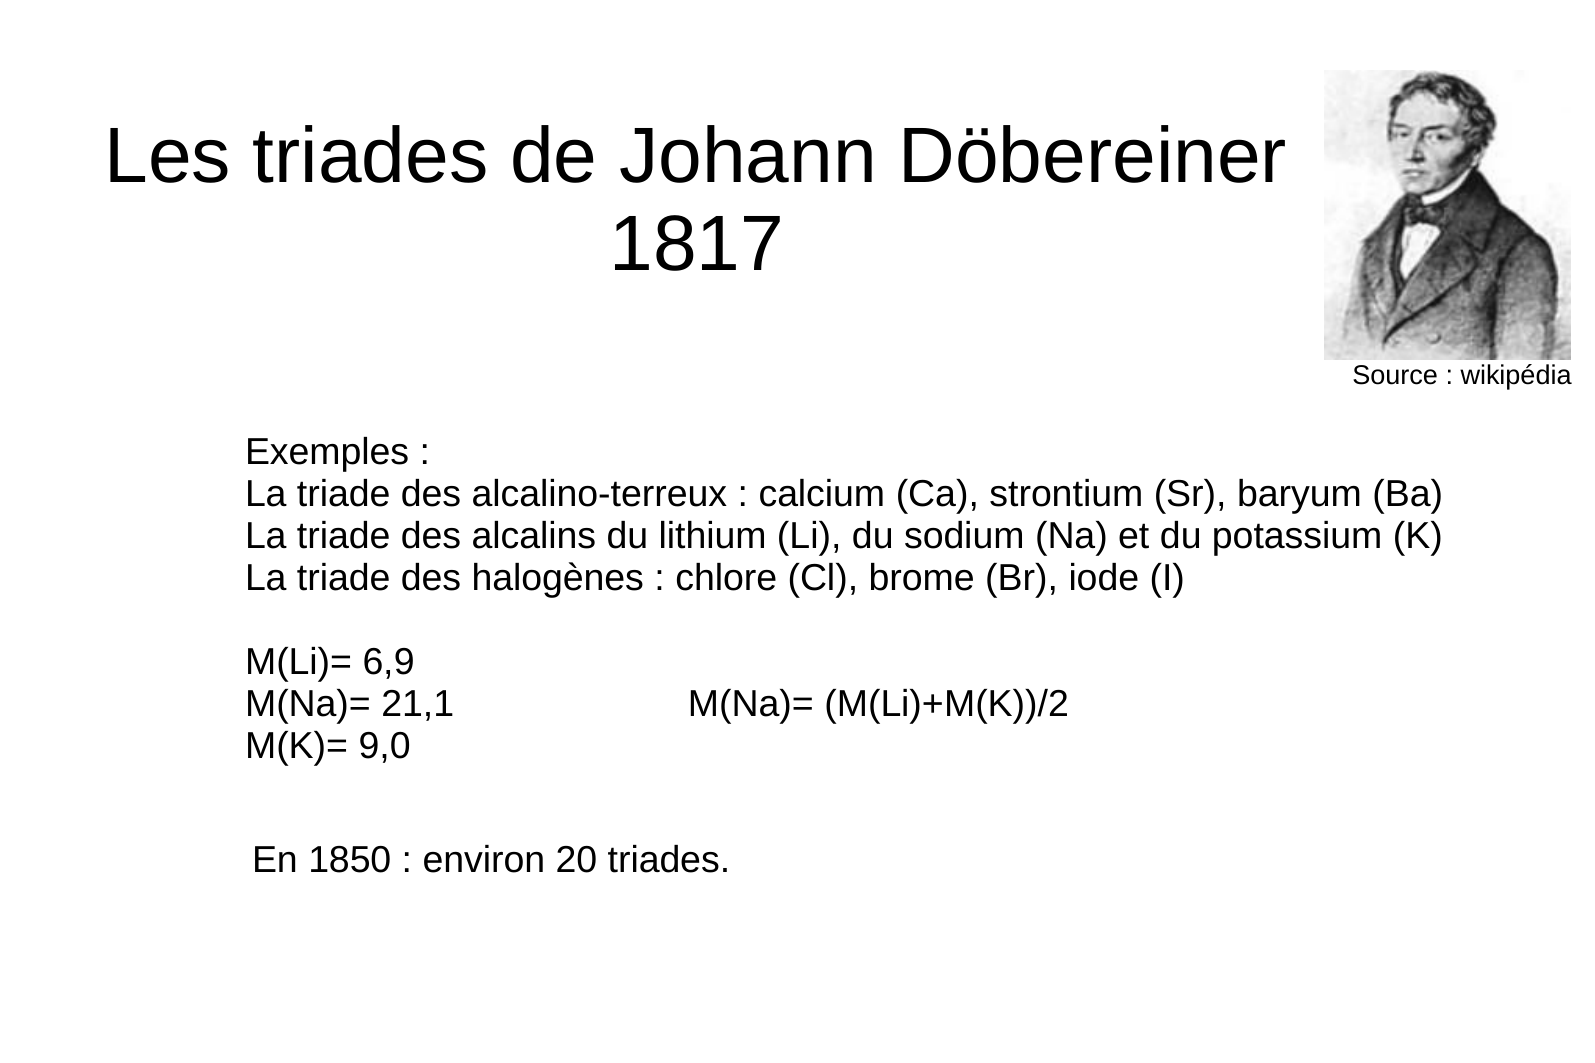

# Les triades de Johann Döbereiner 1817
Source : wikipédia
Exemples :
La triade des alcalino-terreux : calcium (Ca), strontium (Sr), baryum (Ba)
La triade des alcalins du lithium (Li), du sodium (Na) et du potassium (K)
La triade des halogènes : chlore (Cl), brome (Br), iode (I)
M(Li)= 6,9
M(Na)= 21,1				M(Na)= (M(Li)+M(K))/2
M(K)= 9,0
En 1850 : environ 20 triades.